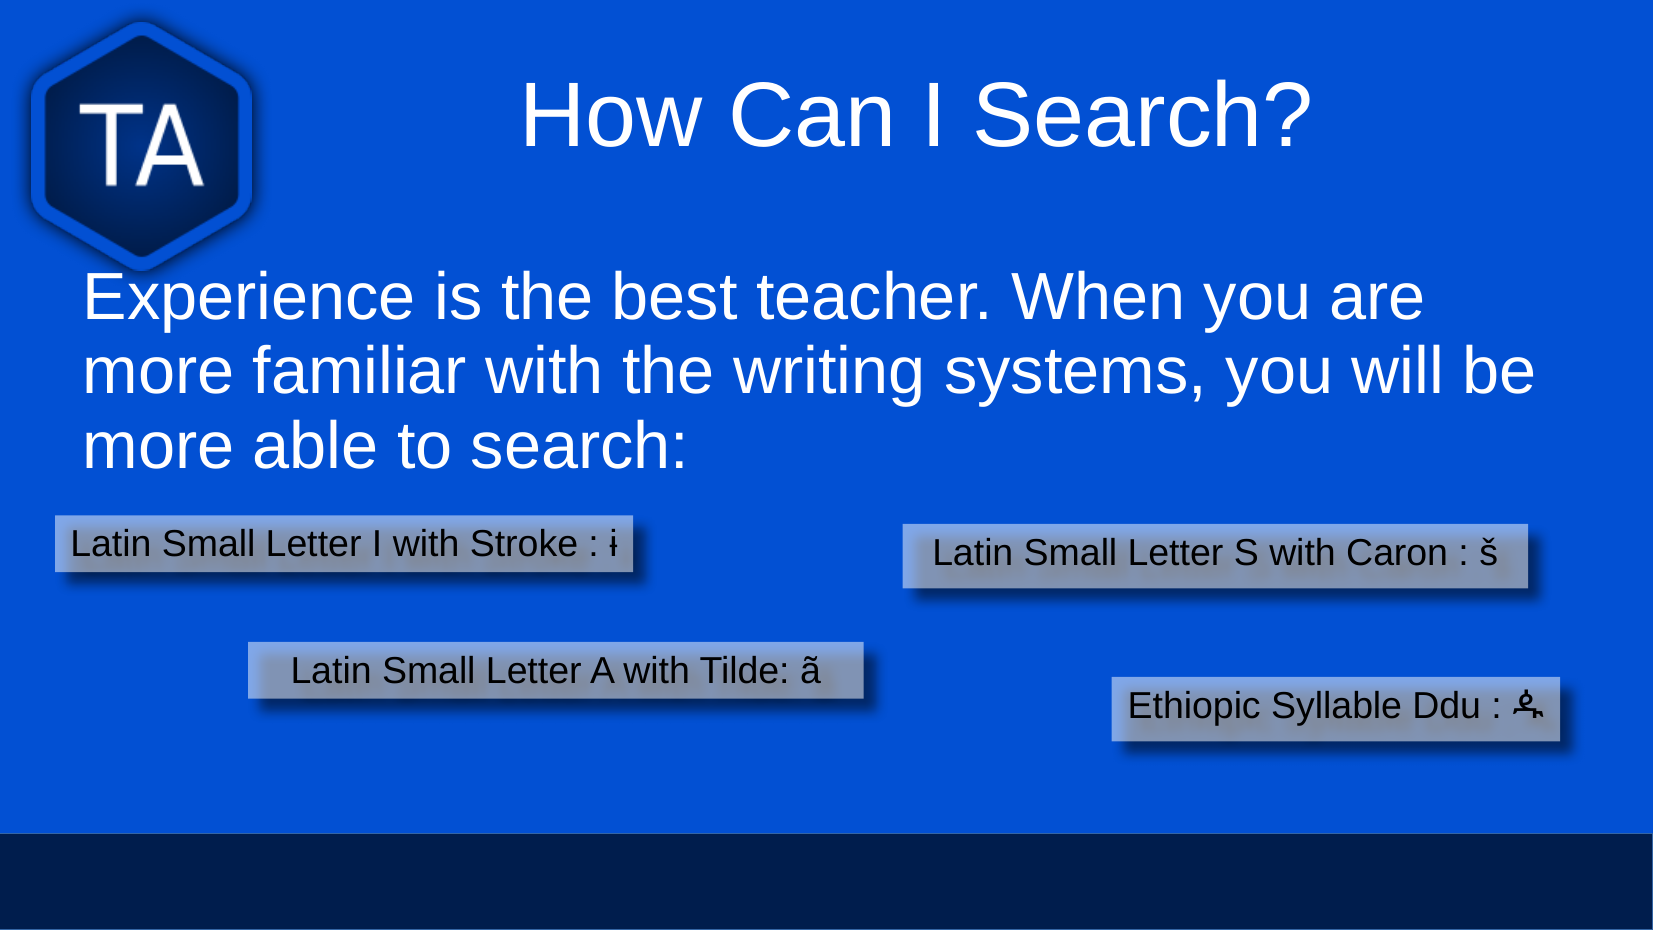

# How Can I Search?
Experience is the best teacher. When you are more familiar with the writing systems, you will be more able to search:
Latin Small Letter I with Stroke : ɨ
Latin Small Letter S with Caron : š
Latin Small Letter A with Tilde: ã
Ethiopic Syllable Ddu : ዹ